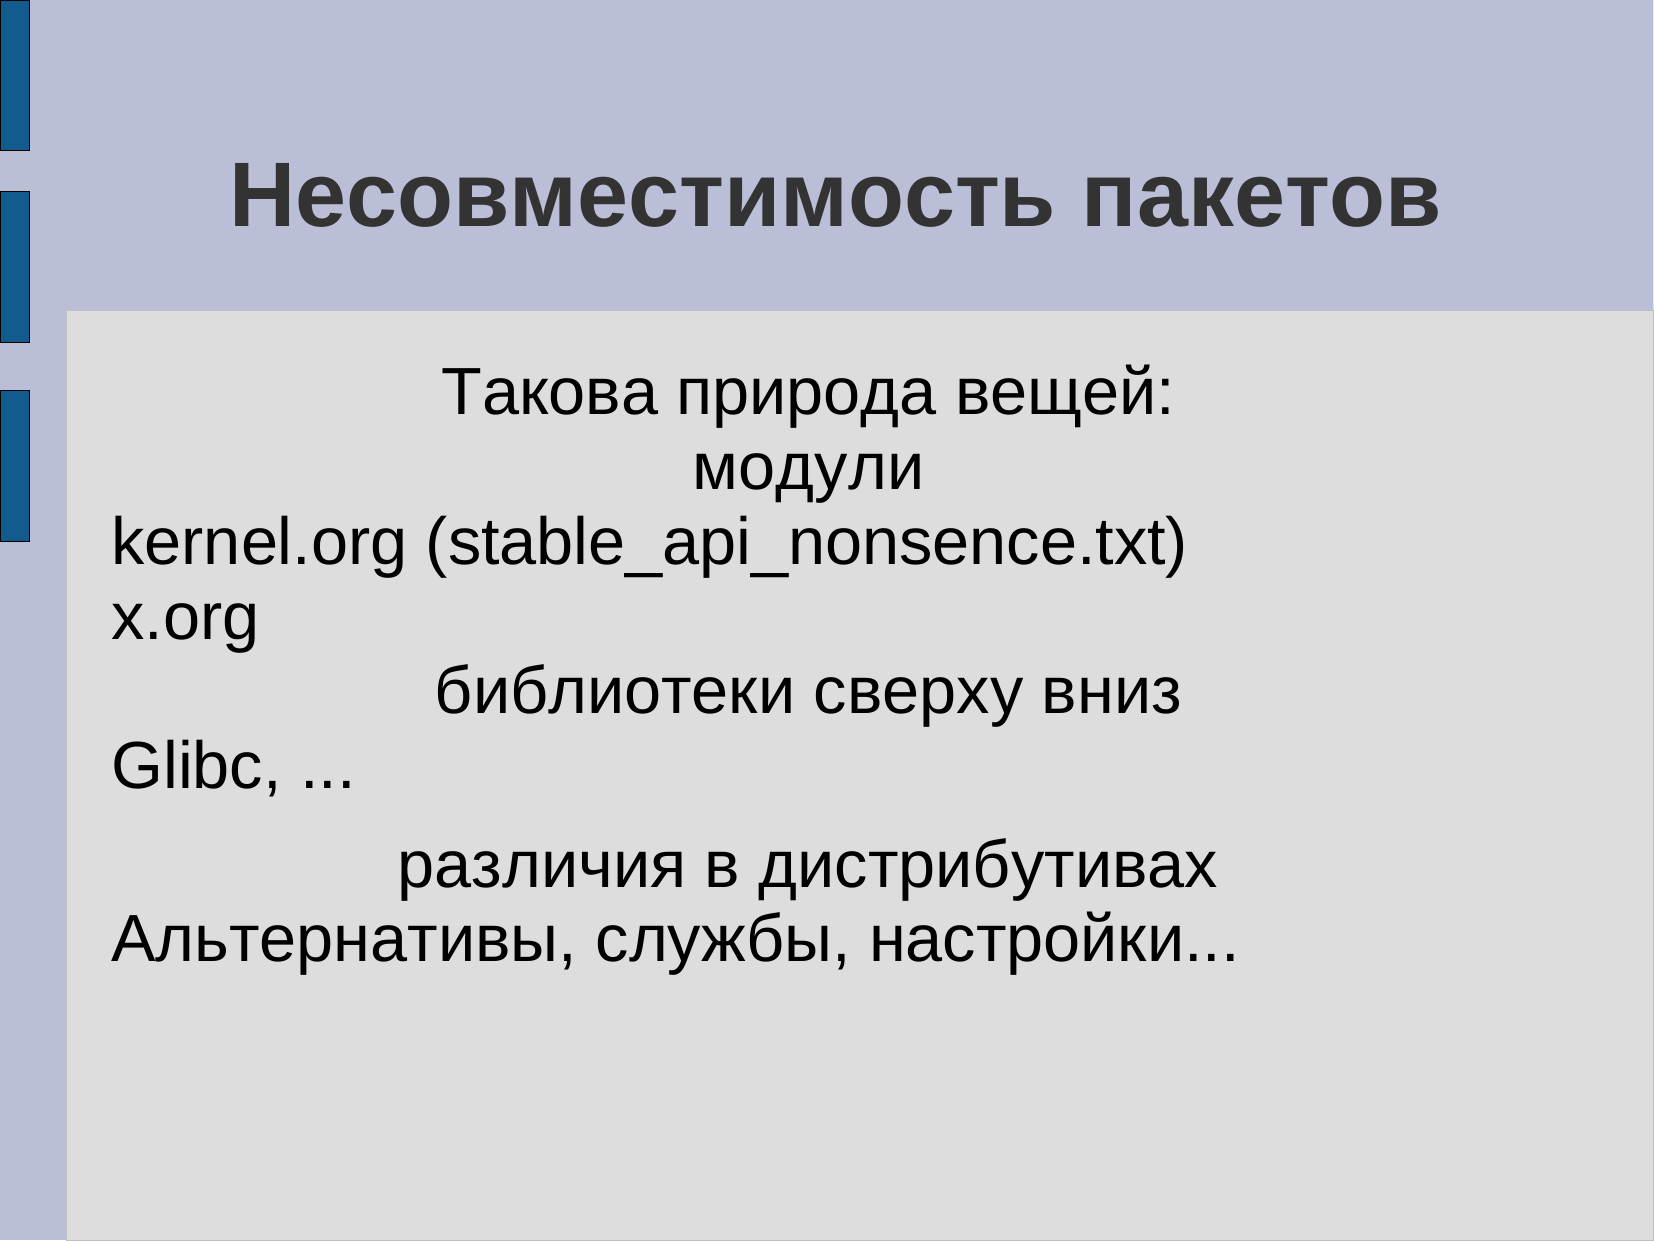

# Несовместимость пакетов
Такова природа вещей:
модули
kernel.org (stable_api_nonsence.txt)
x.org
библиотеки сверху вниз
Glibc, ...
различия в дистрибутивах
Альтернативы, службы, настройки...